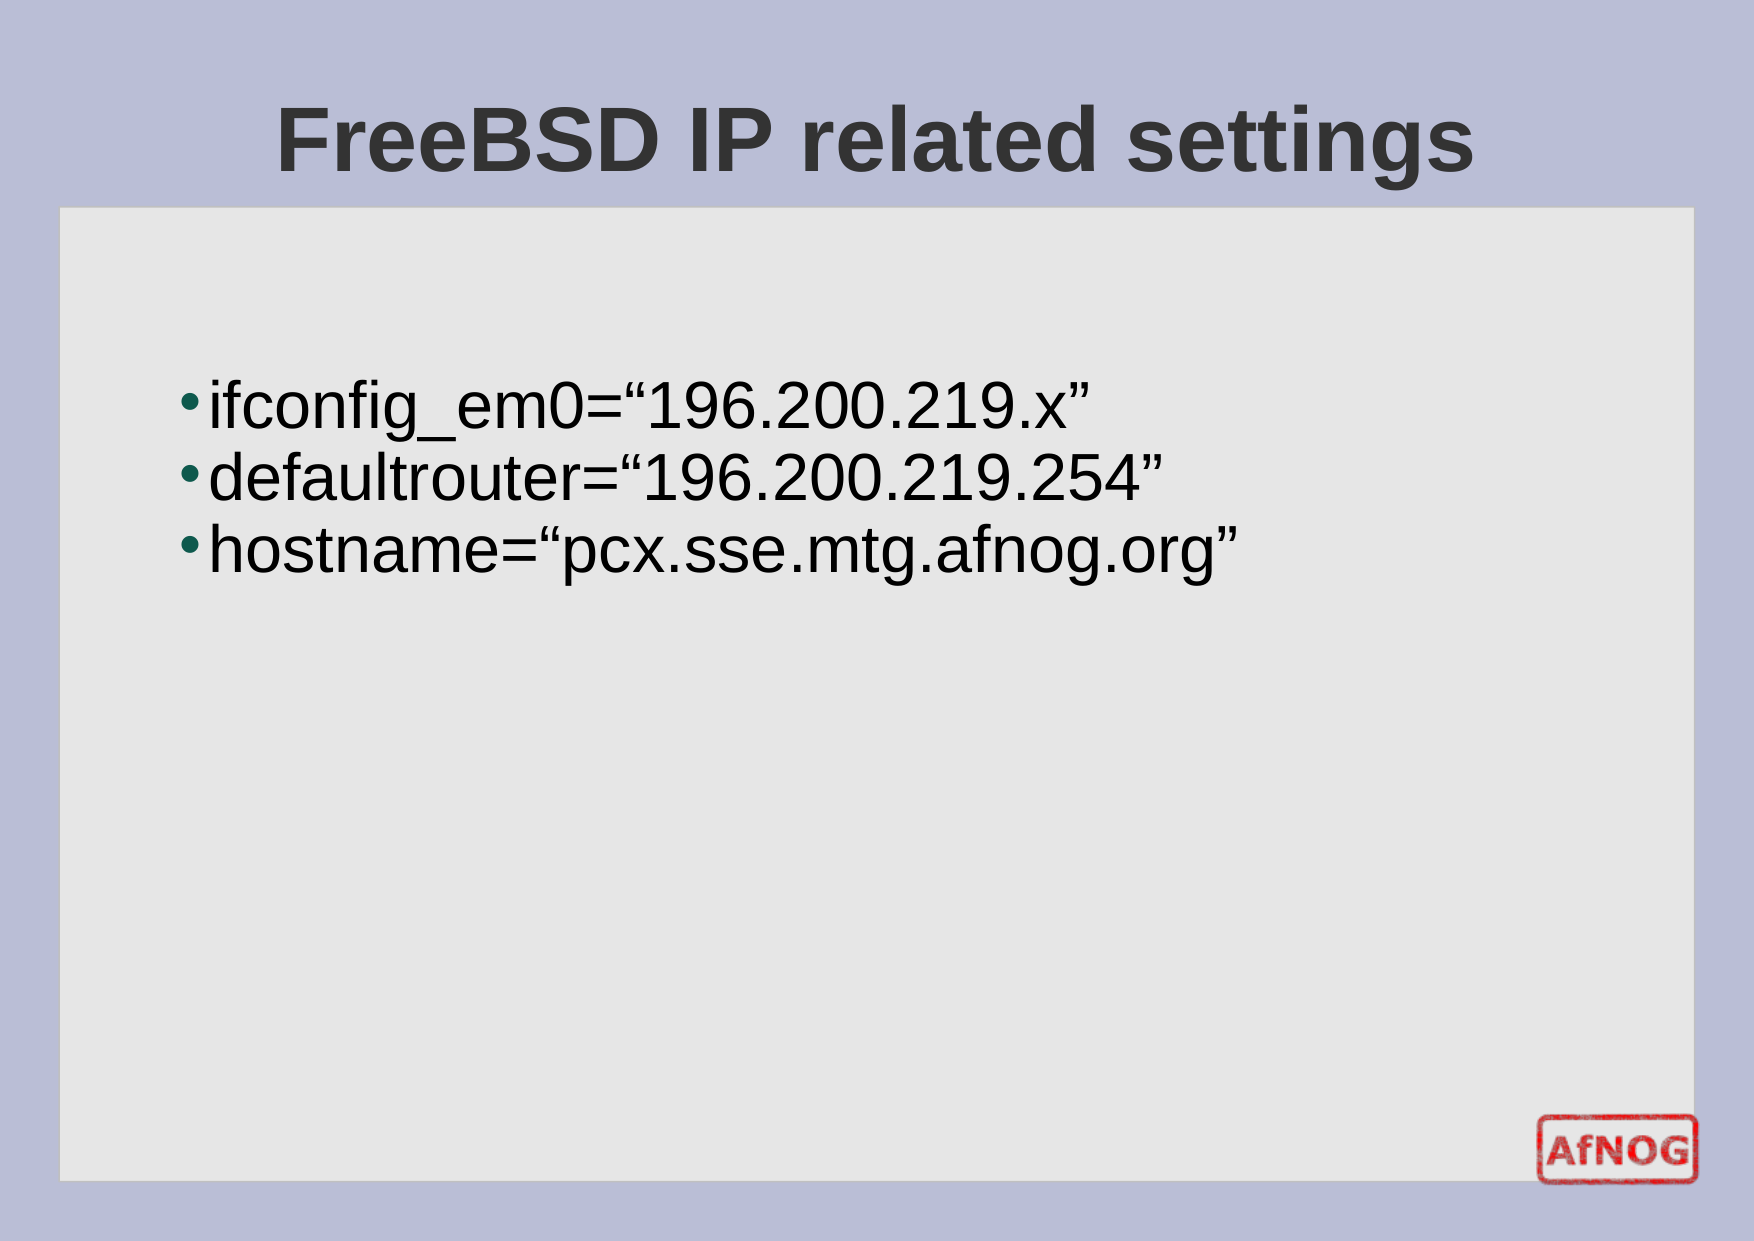

# FreeBSD IP related settings
ifconfig_em0=“196.200.219.x”
defaultrouter=“196.200.219.254”
hostname=“pcx.sse.mtg.afnog.org”